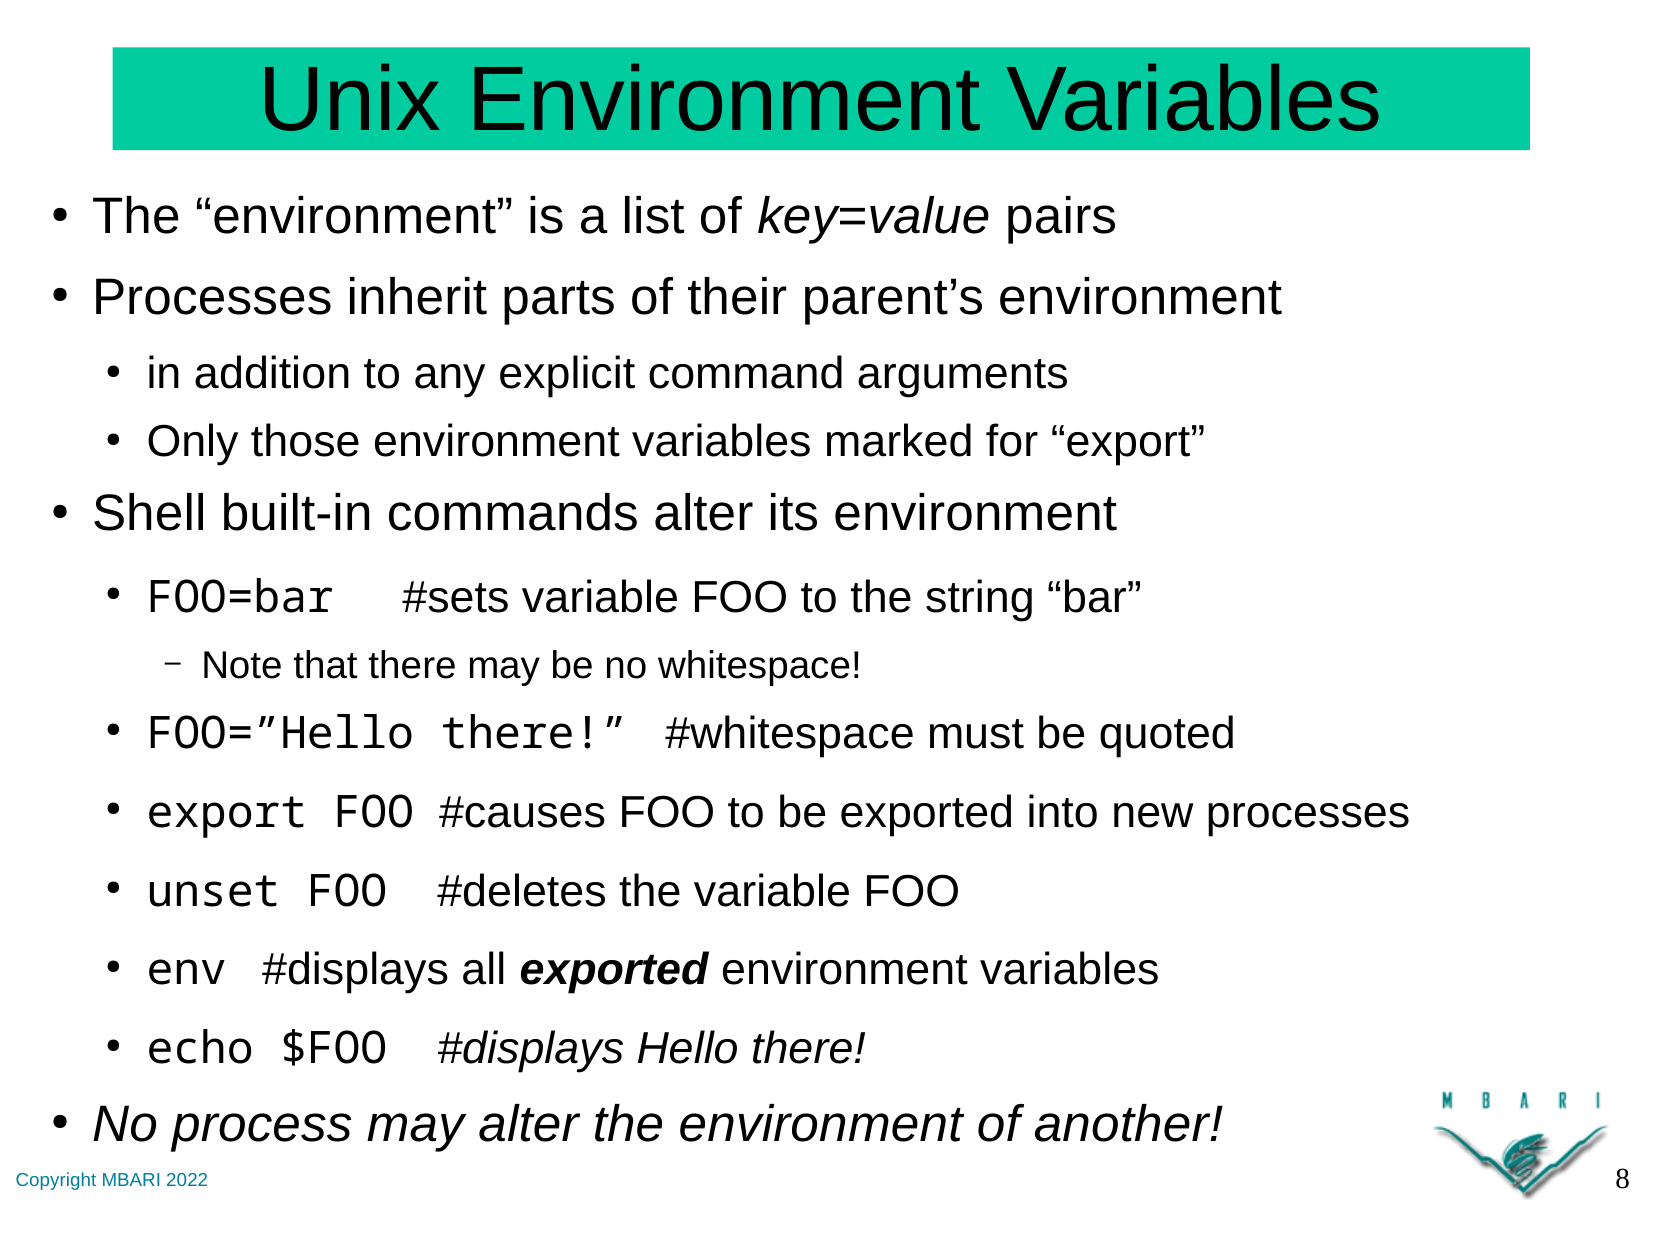

# Unix Environment Variables
The “environment” is a list of key=value pairs
Processes inherit parts of their parent’s environment
in addition to any explicit command arguments
Only those environment variables marked for “export”
Shell built-in commands alter its environment
FOO=bar 	 #sets variable FOO to the string “bar”
Note that there may be no whitespace!
FOO=”Hello there!” #whitespace must be quoted
export FOO #causes FOO to be exported into new processes
unset FOO #deletes the variable FOO
env			#displays all exported environment variables
echo $FOO #displays Hello there!
No process may alter the environment of another!